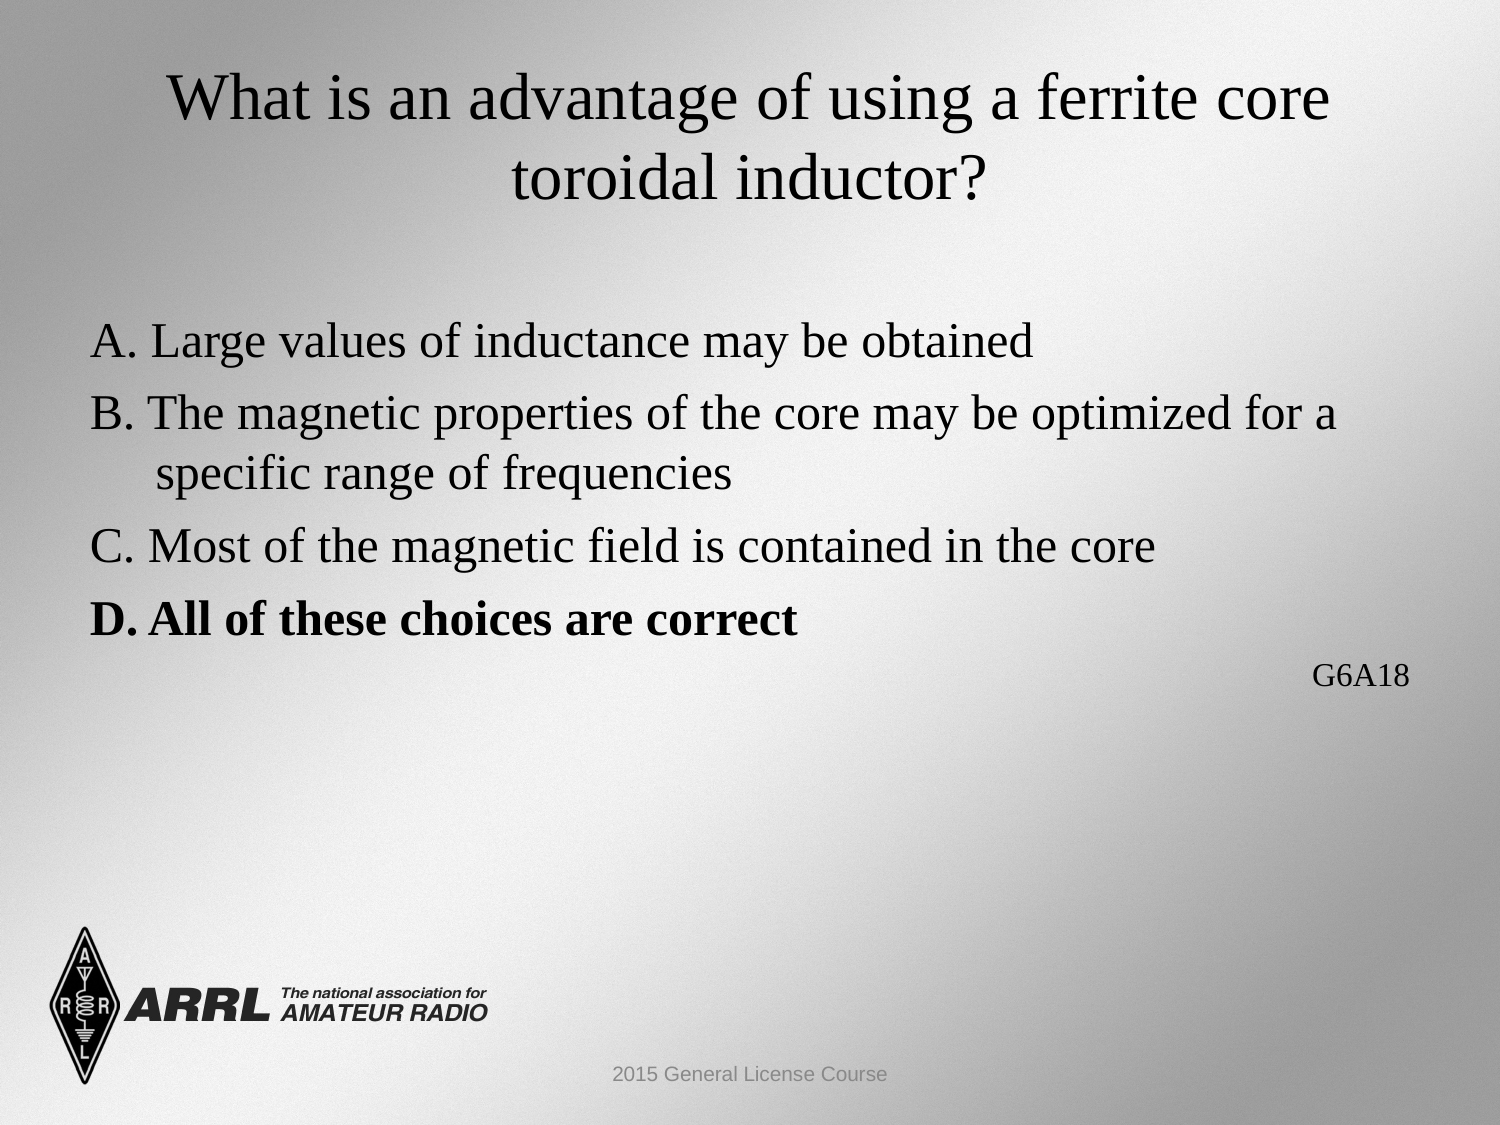

# What is an advantage of using a ferrite core toroidal inductor?
A. Large values of inductance may be obtained
B. The magnetic properties of the core may be optimized for a specific range of frequencies
C. Most of the magnetic field is contained in the core
D. All of these choices are correct
 G6A18
2015 General License Course